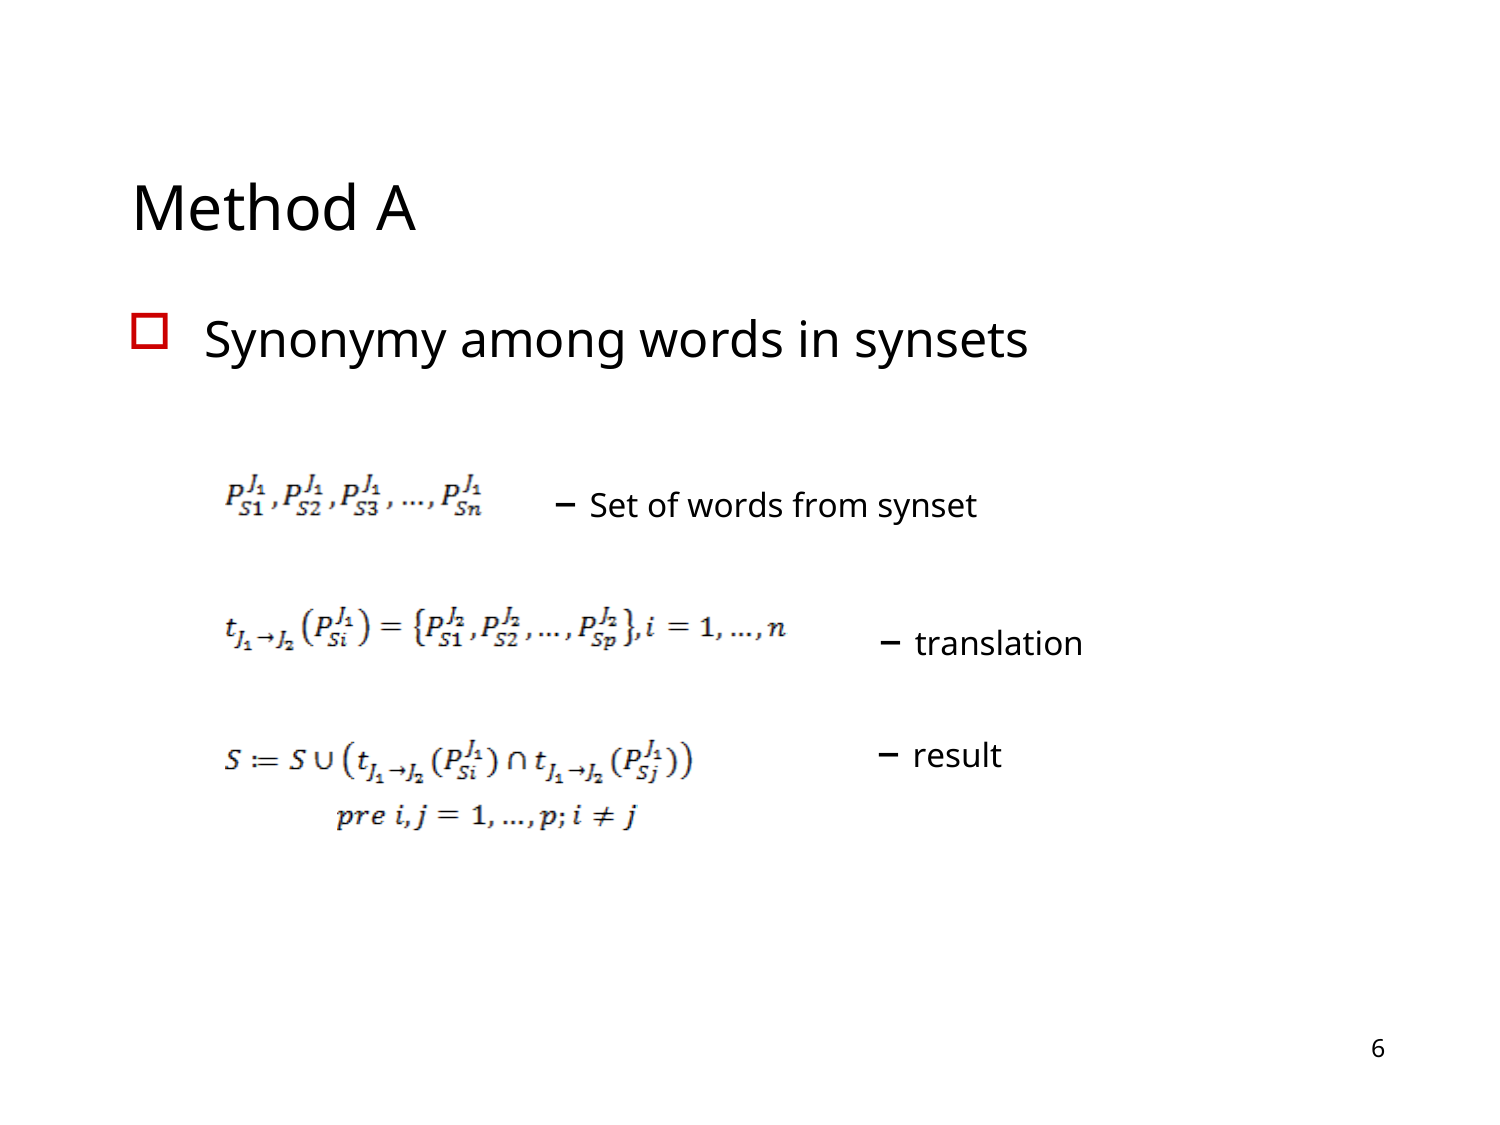

# Method A
Synonymy among words in synsets
– Set of words from synset
– translation
– result